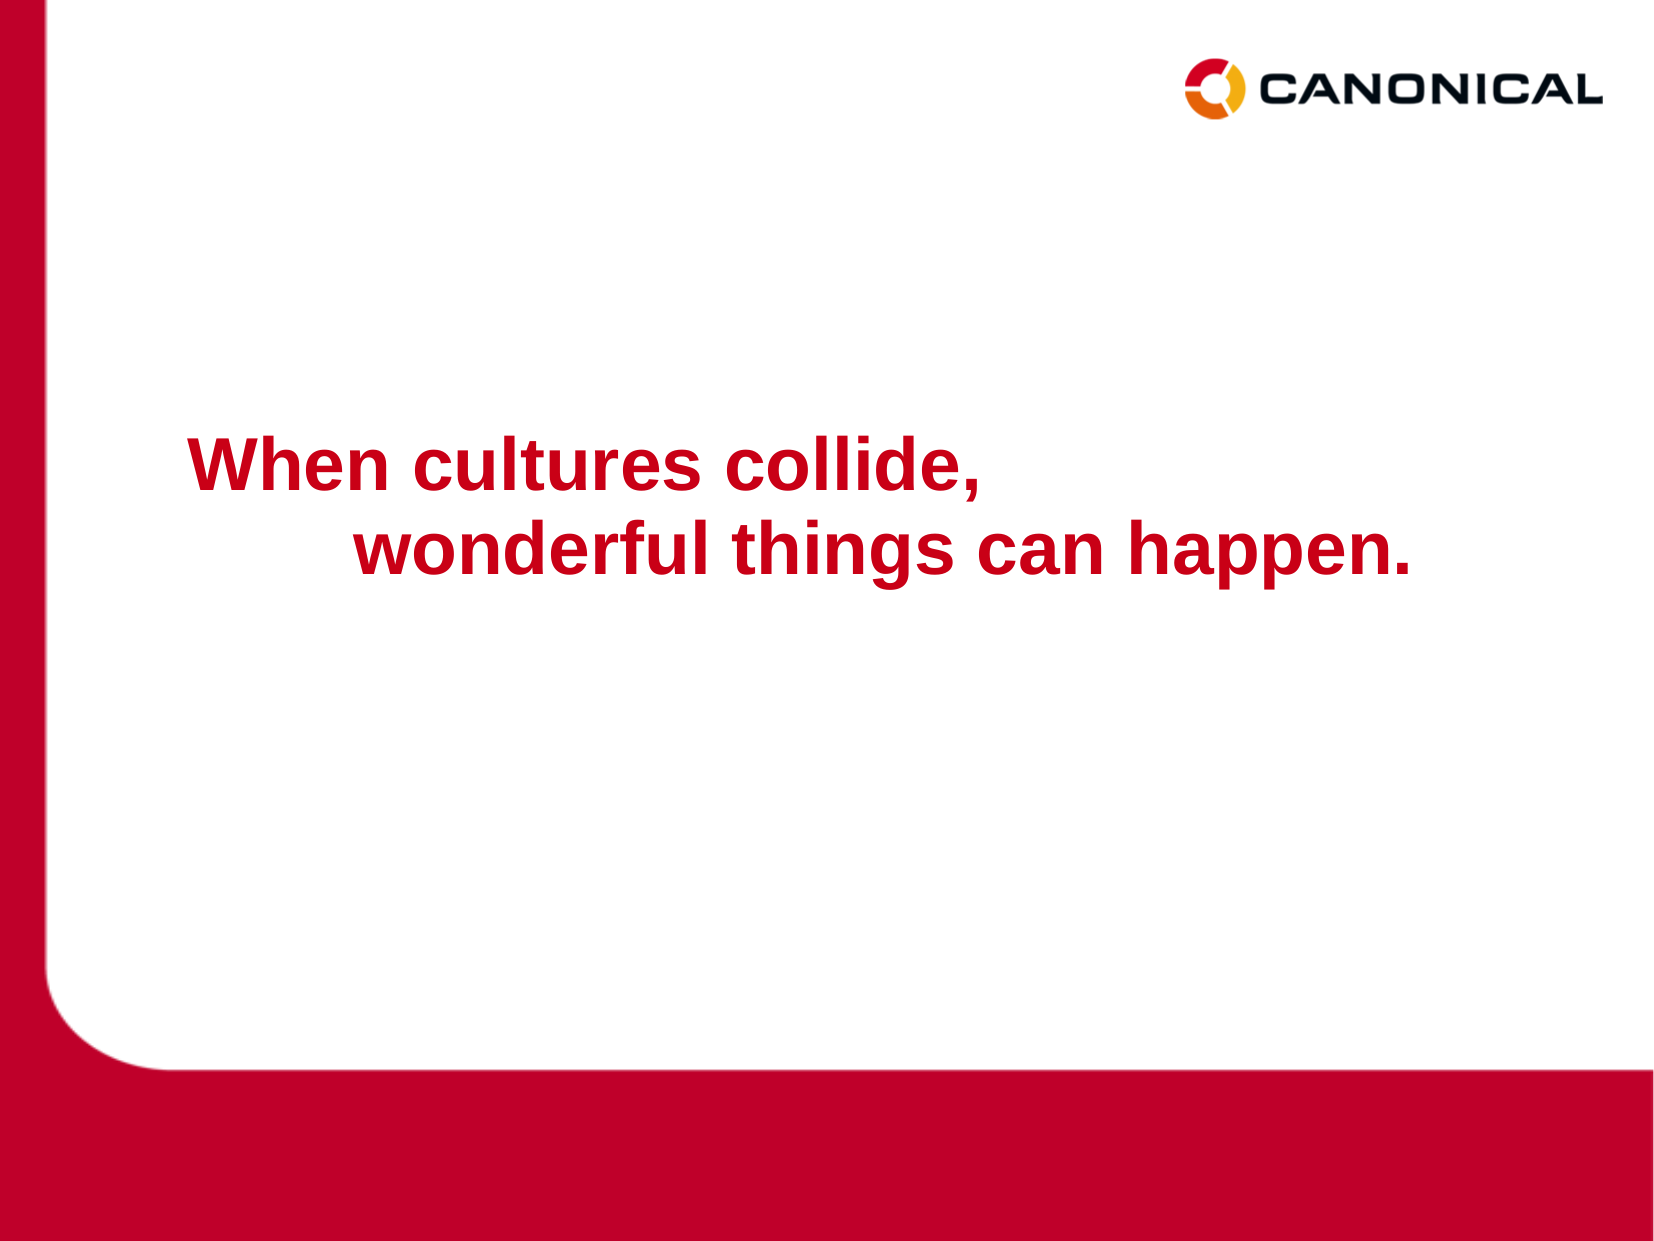

# When cultures collide, wonderful things can happen.